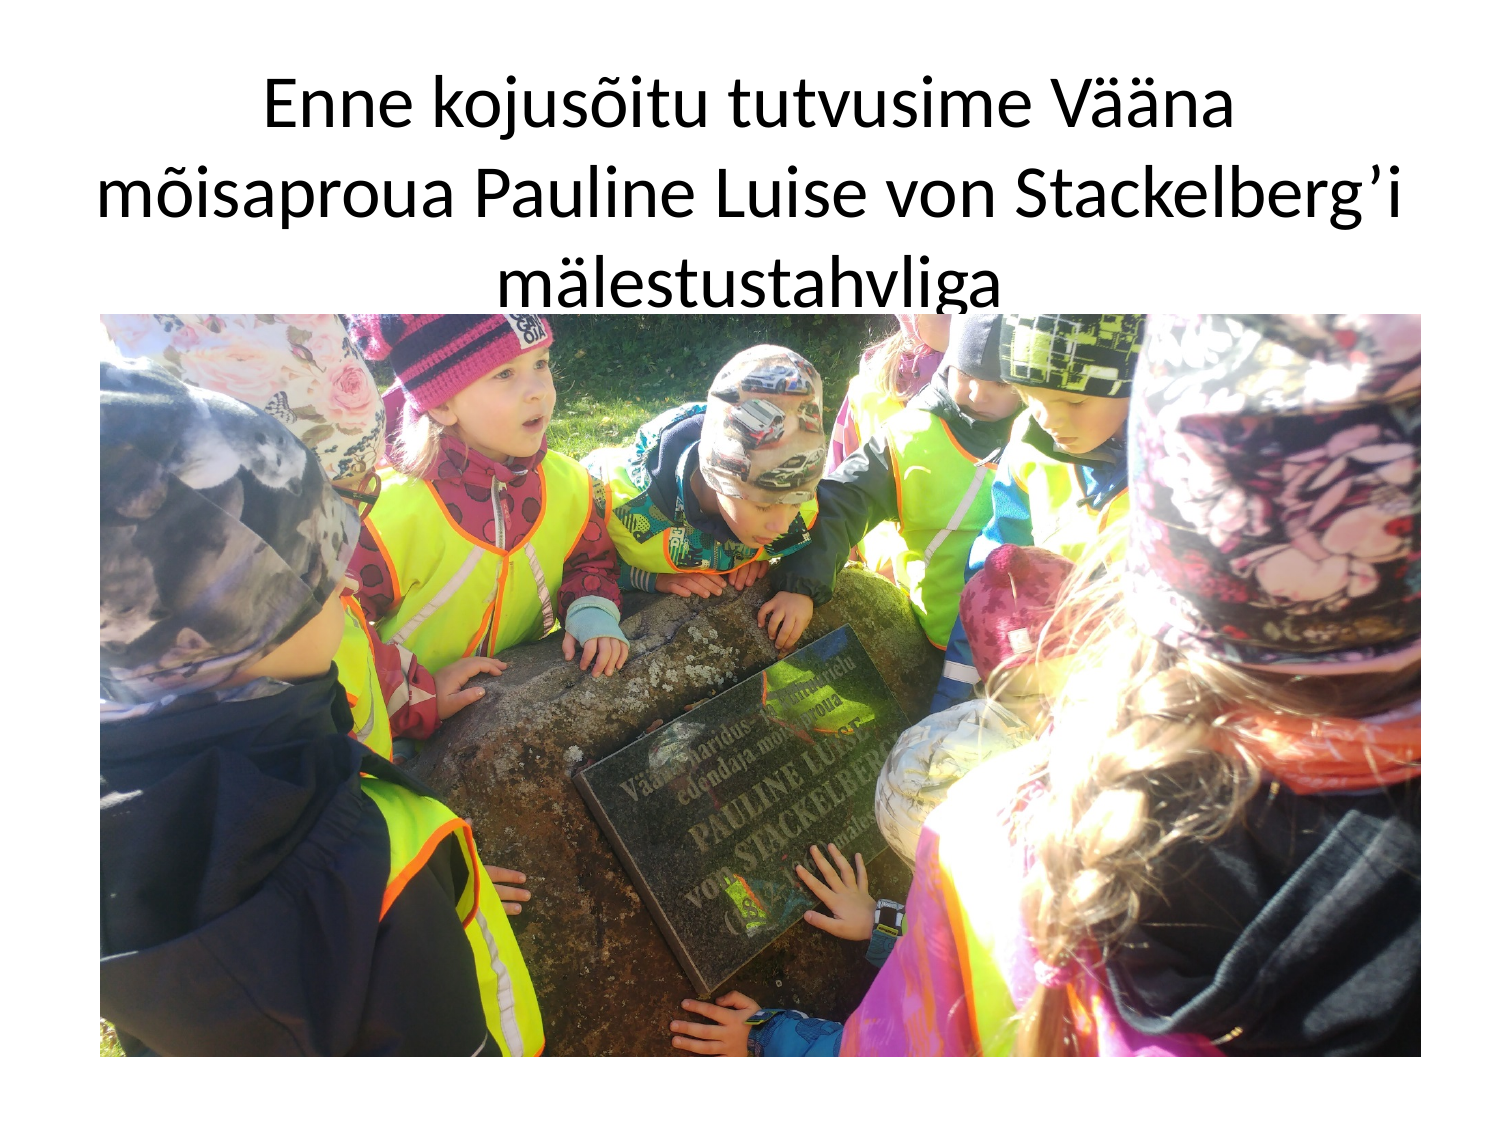

# Enne kojusõitu tutvusime Vääna mõisaproua Pauline Luise von Stackelberg’i mälestustahvliga